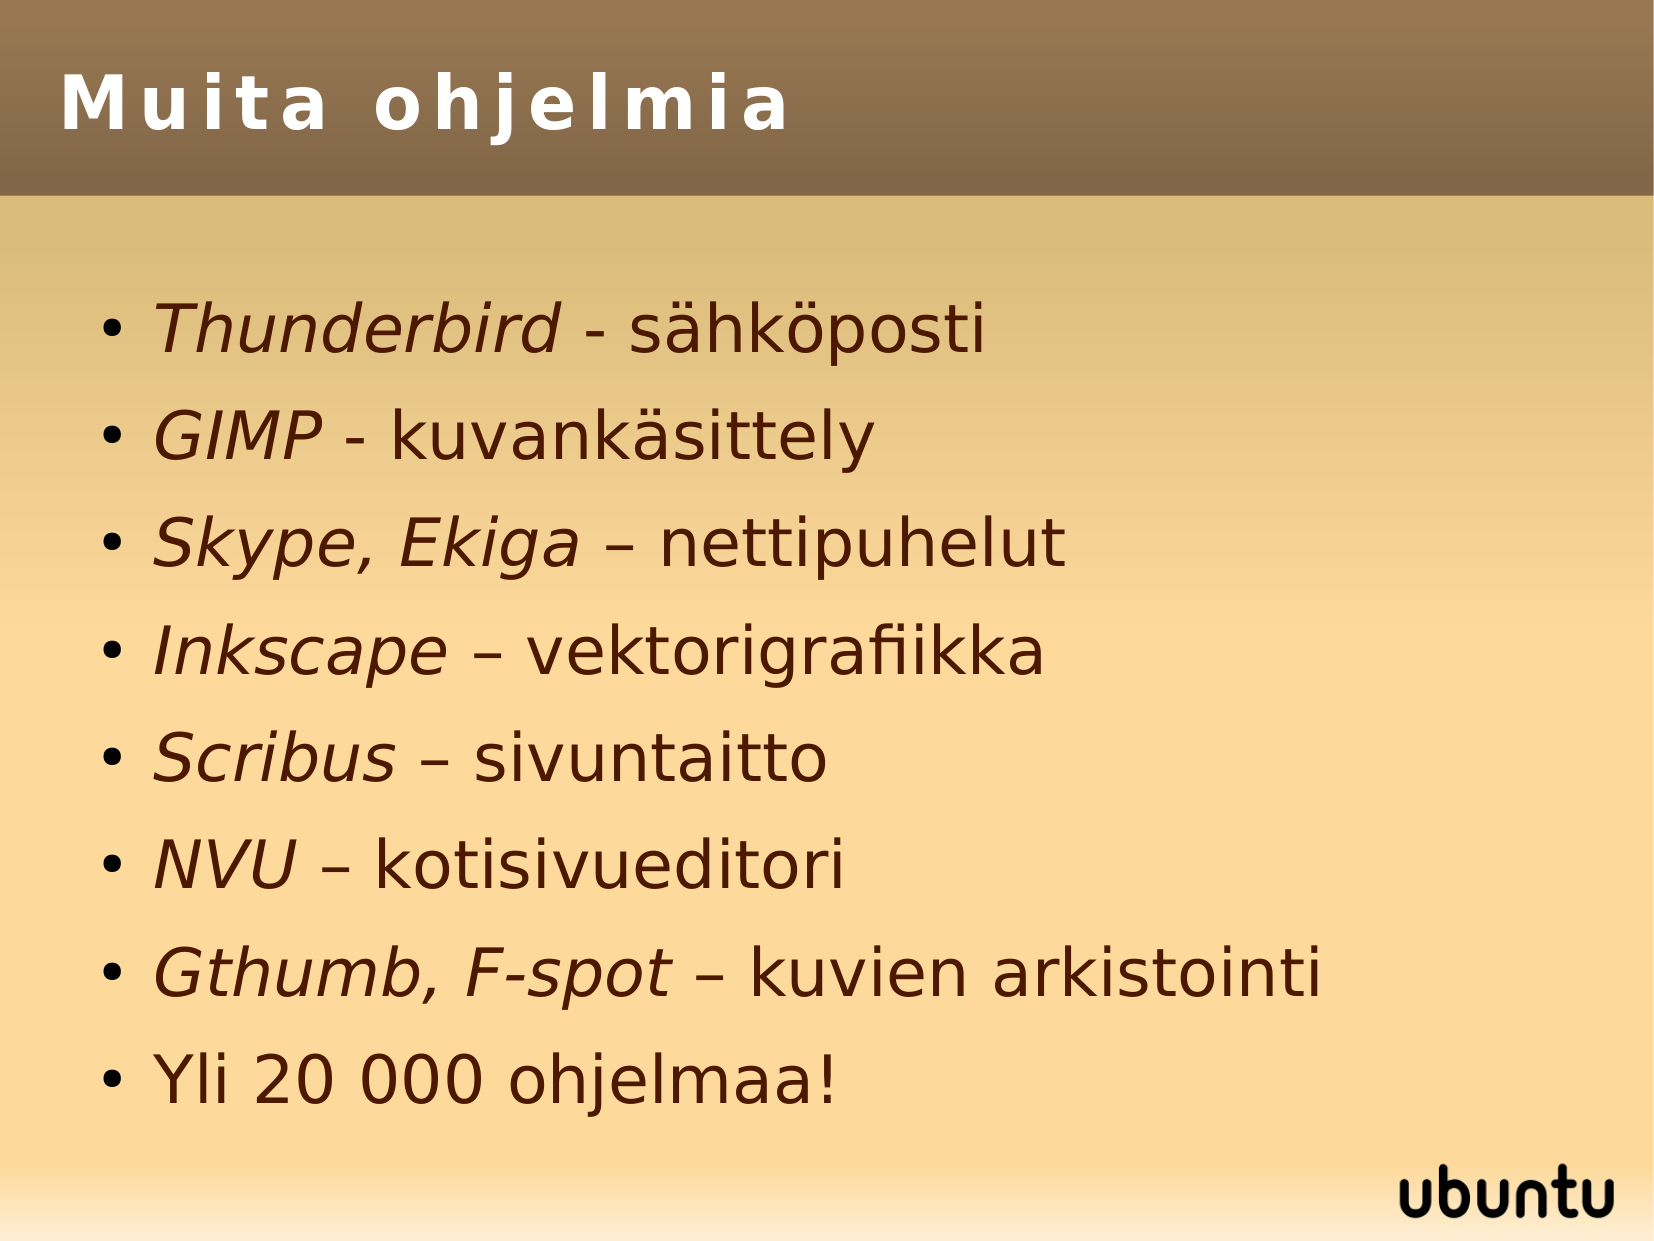

# Muita ohjelmia
Thunderbird - sähköposti
GIMP - kuvankäsittely
Skype, Ekiga – nettipuhelut
Inkscape – vektorigrafiikka
Scribus – sivuntaitto
NVU – kotisivueditori
Gthumb, F-spot – kuvien arkistointi
Yli 20 000 ohjelmaa!